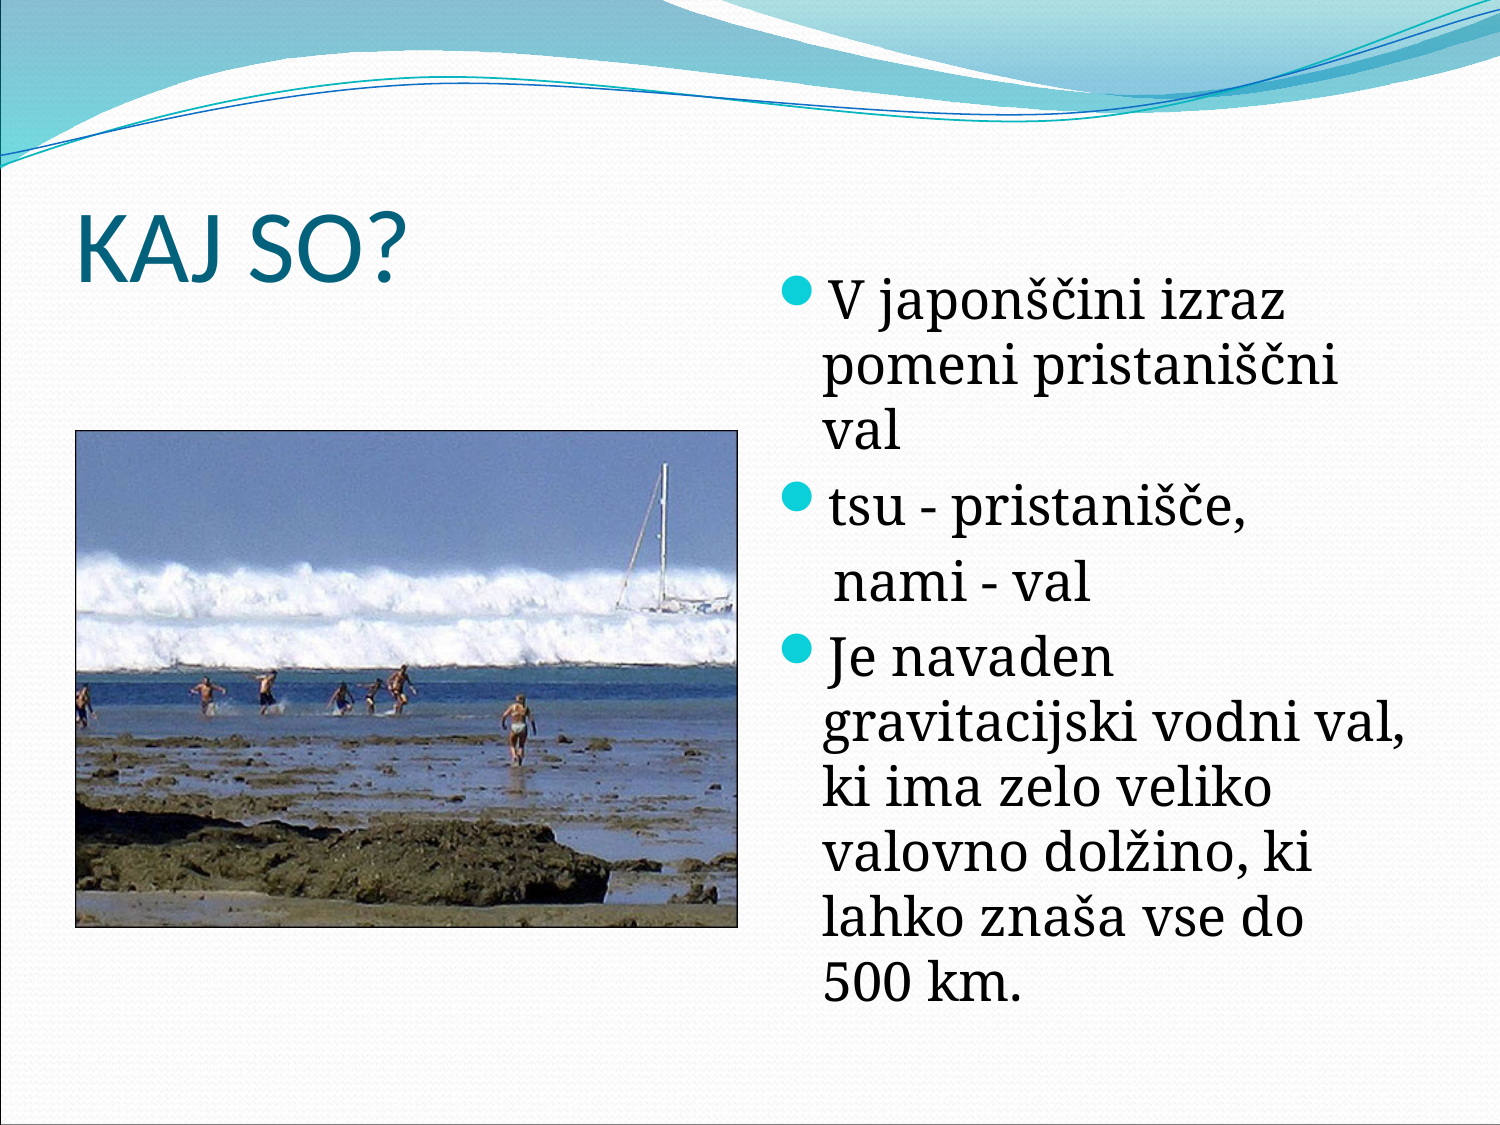

# KAJ SO?
V japonščini izraz pomeni pristaniščni val
tsu - pristanišče,
 nami - val
Je navaden gravitacijski vodni val, ki ima zelo veliko valovno dolžino, ki lahko znaša vse do 500 km.